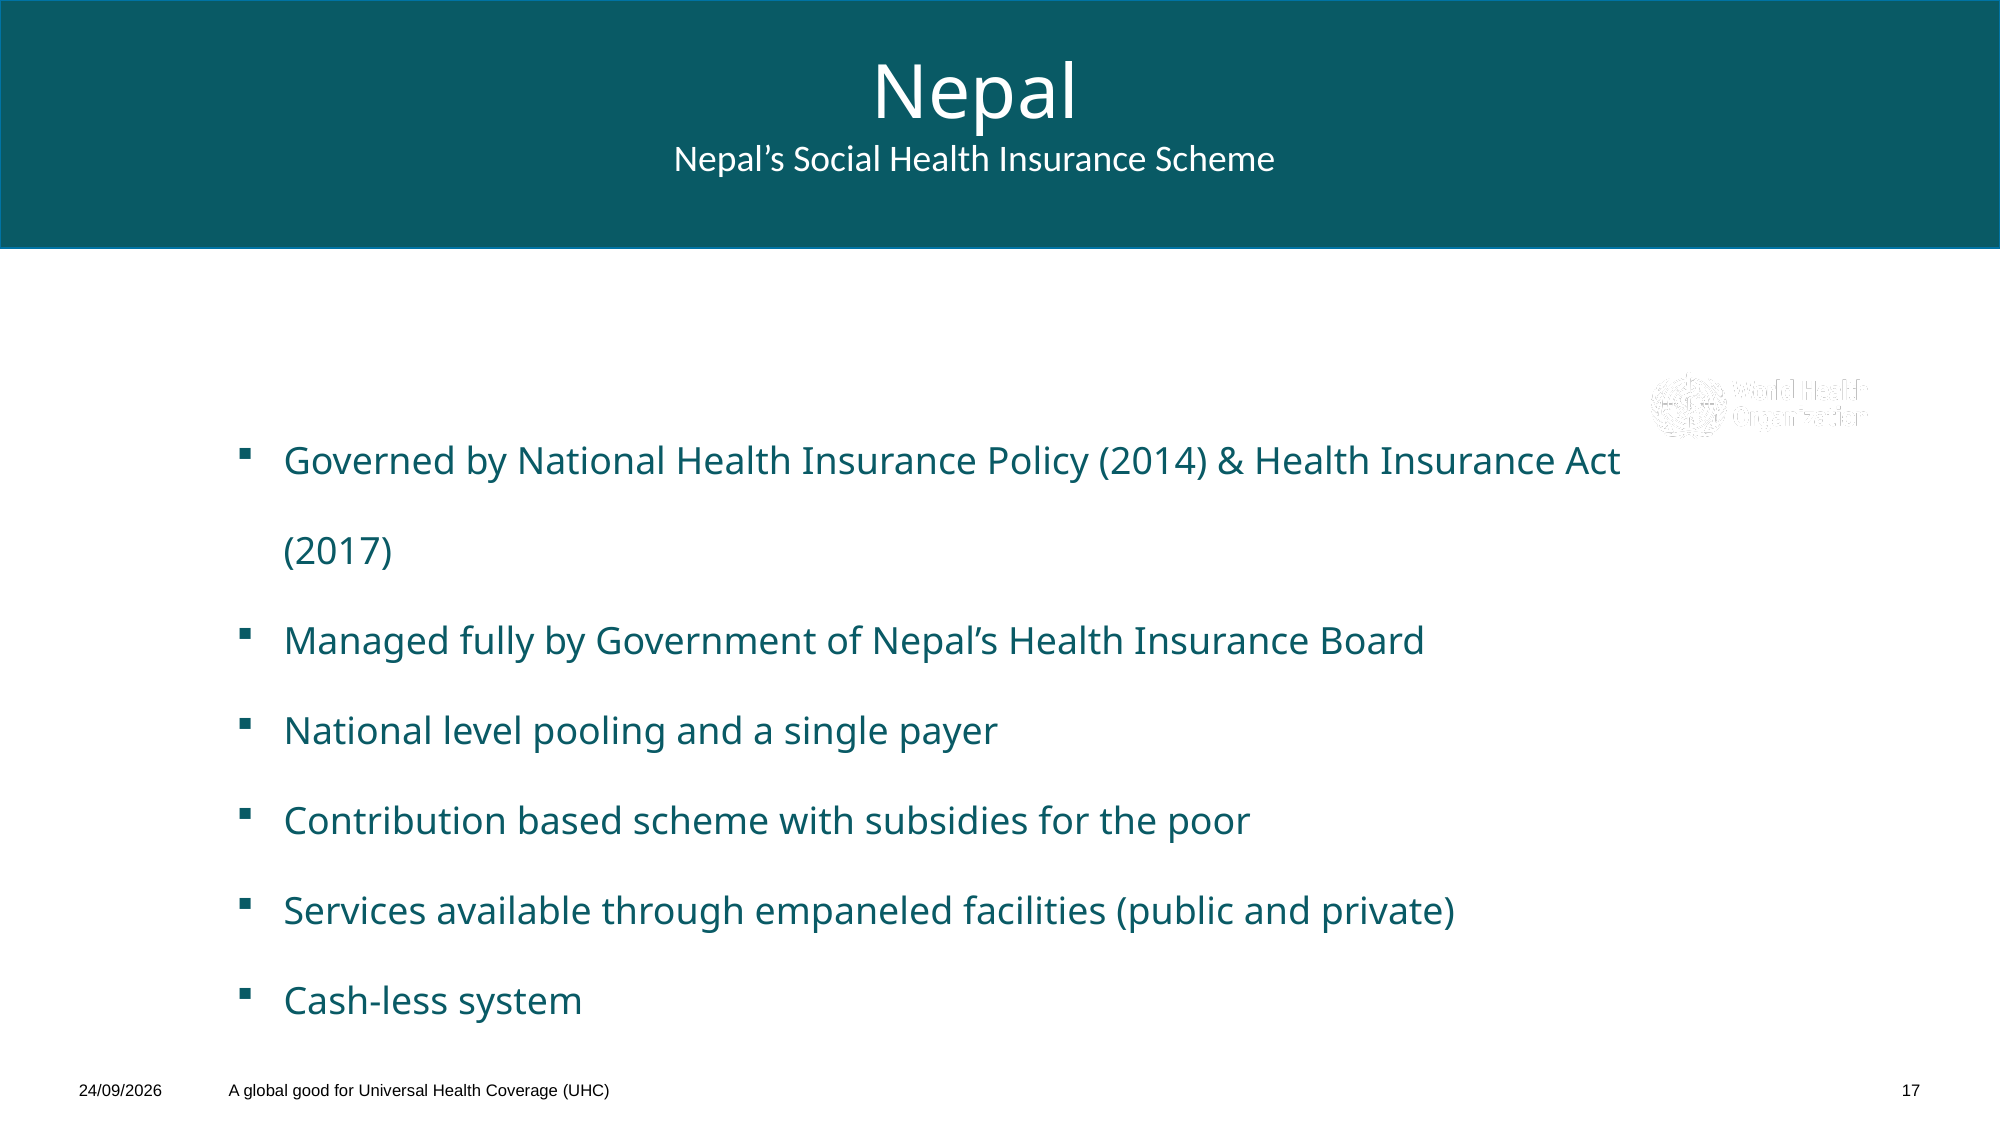

Nepal
Nepal’s Social Health Insurance Scheme
Governed by National Health Insurance Policy (2014) & Health Insurance Act (2017)
Managed fully by Government of Nepal’s Health Insurance Board
National level pooling and a single payer
Contribution based scheme with subsidies for the poor
Services available through empaneled facilities (public and private)
Cash-less system
A global good for Universal Health Coverage (UHC)